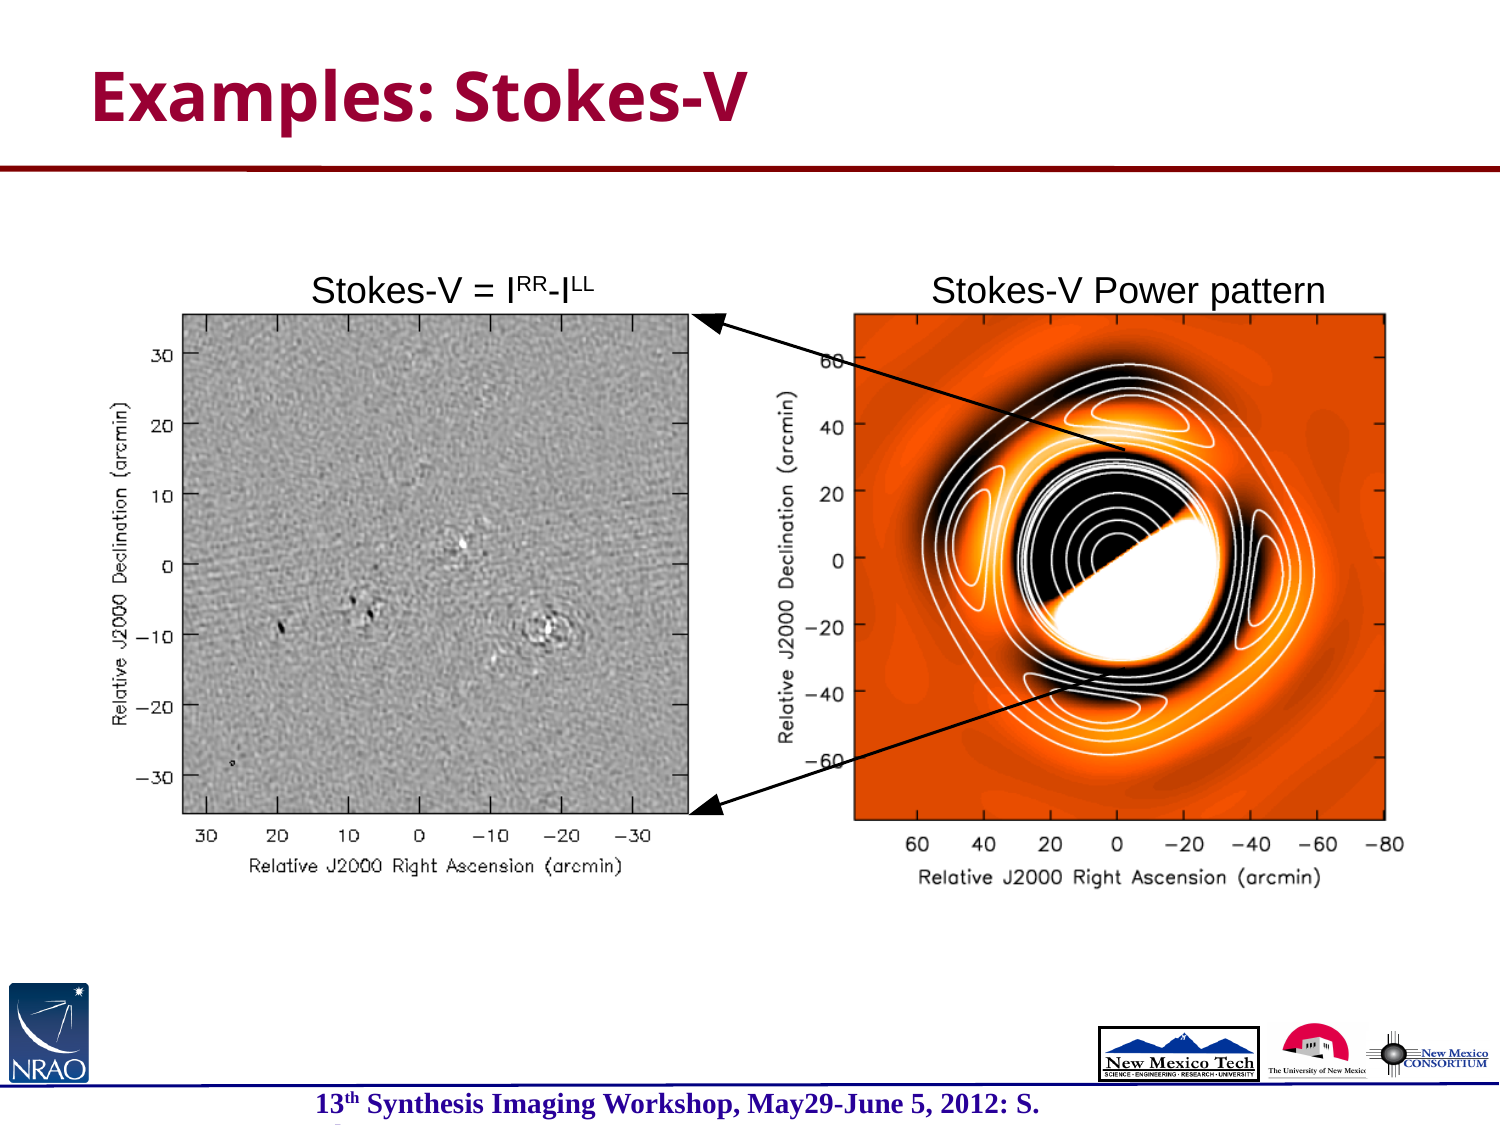

# Examples: Stokes-V
Stokes-V = IRR-ILL
Stokes-V Power pattern